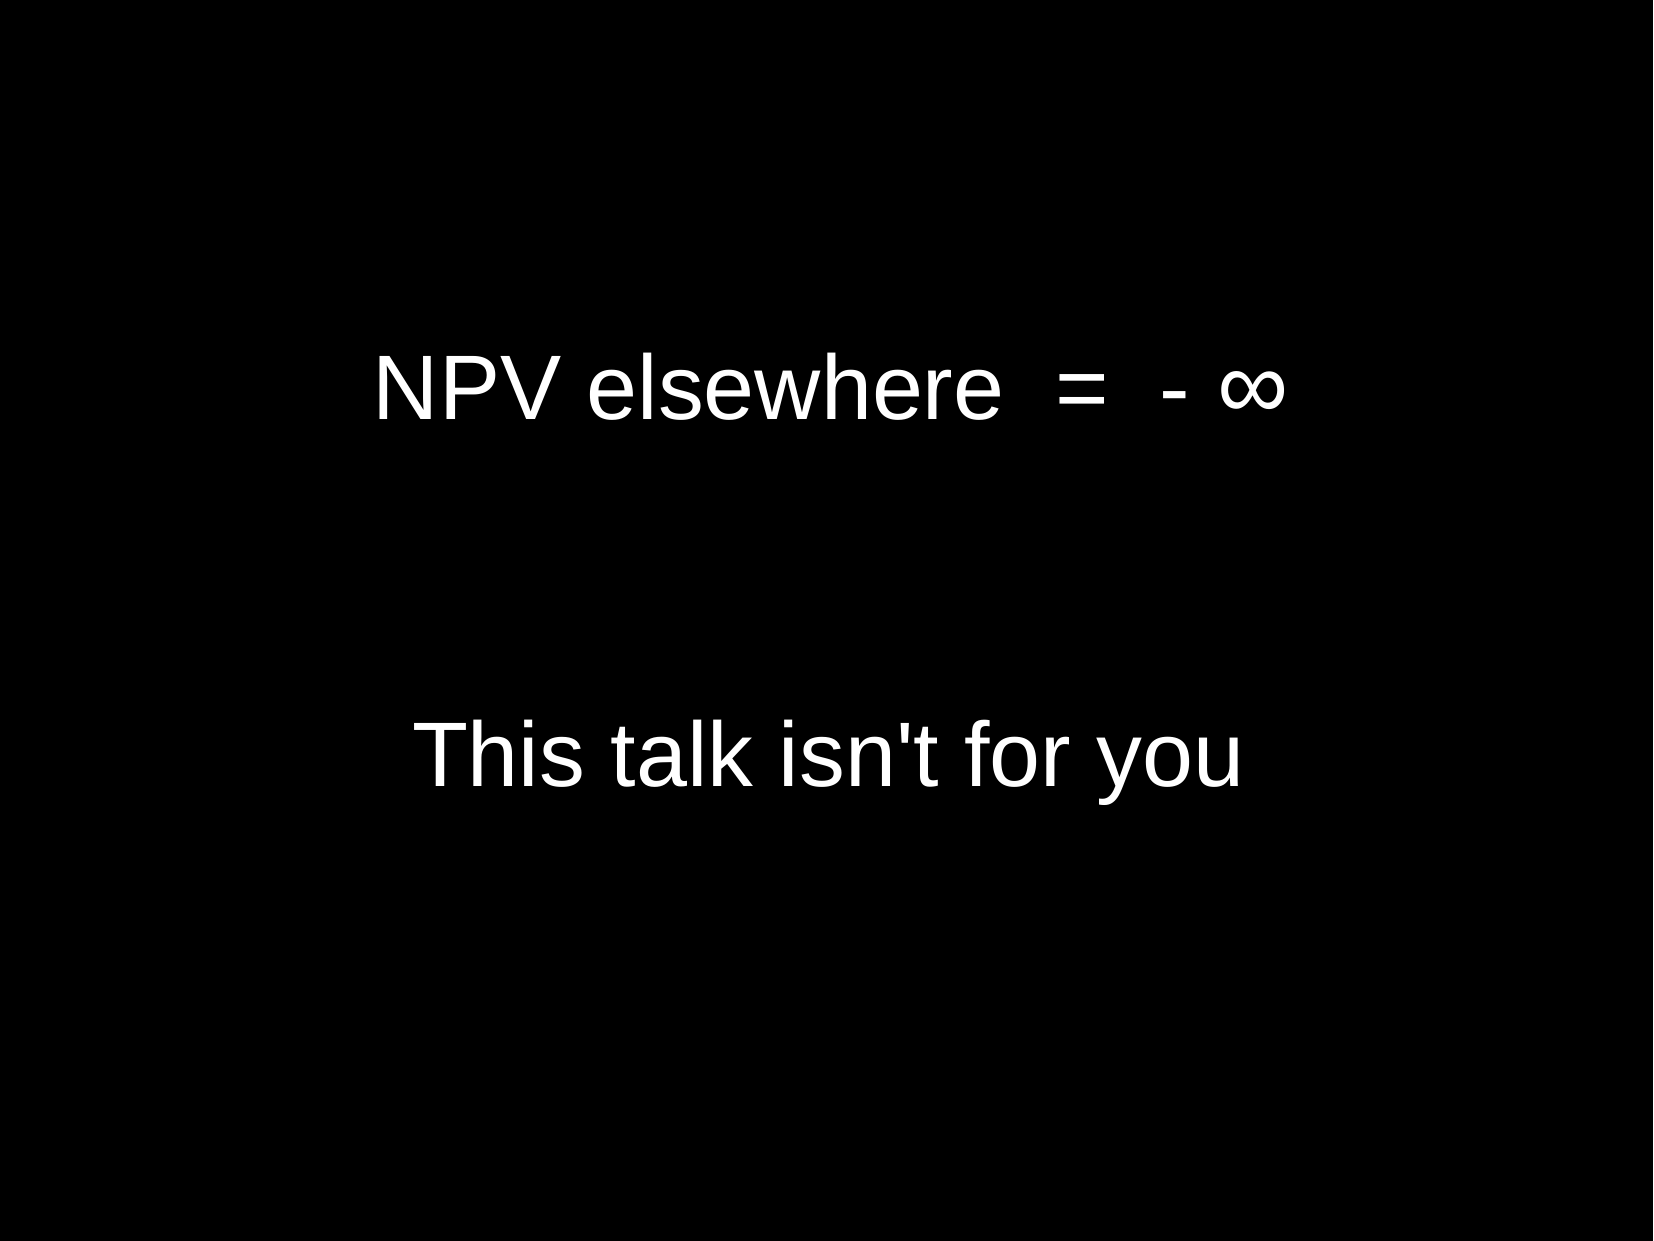

# NPV elsewhere = - ∞
This talk isn't for you